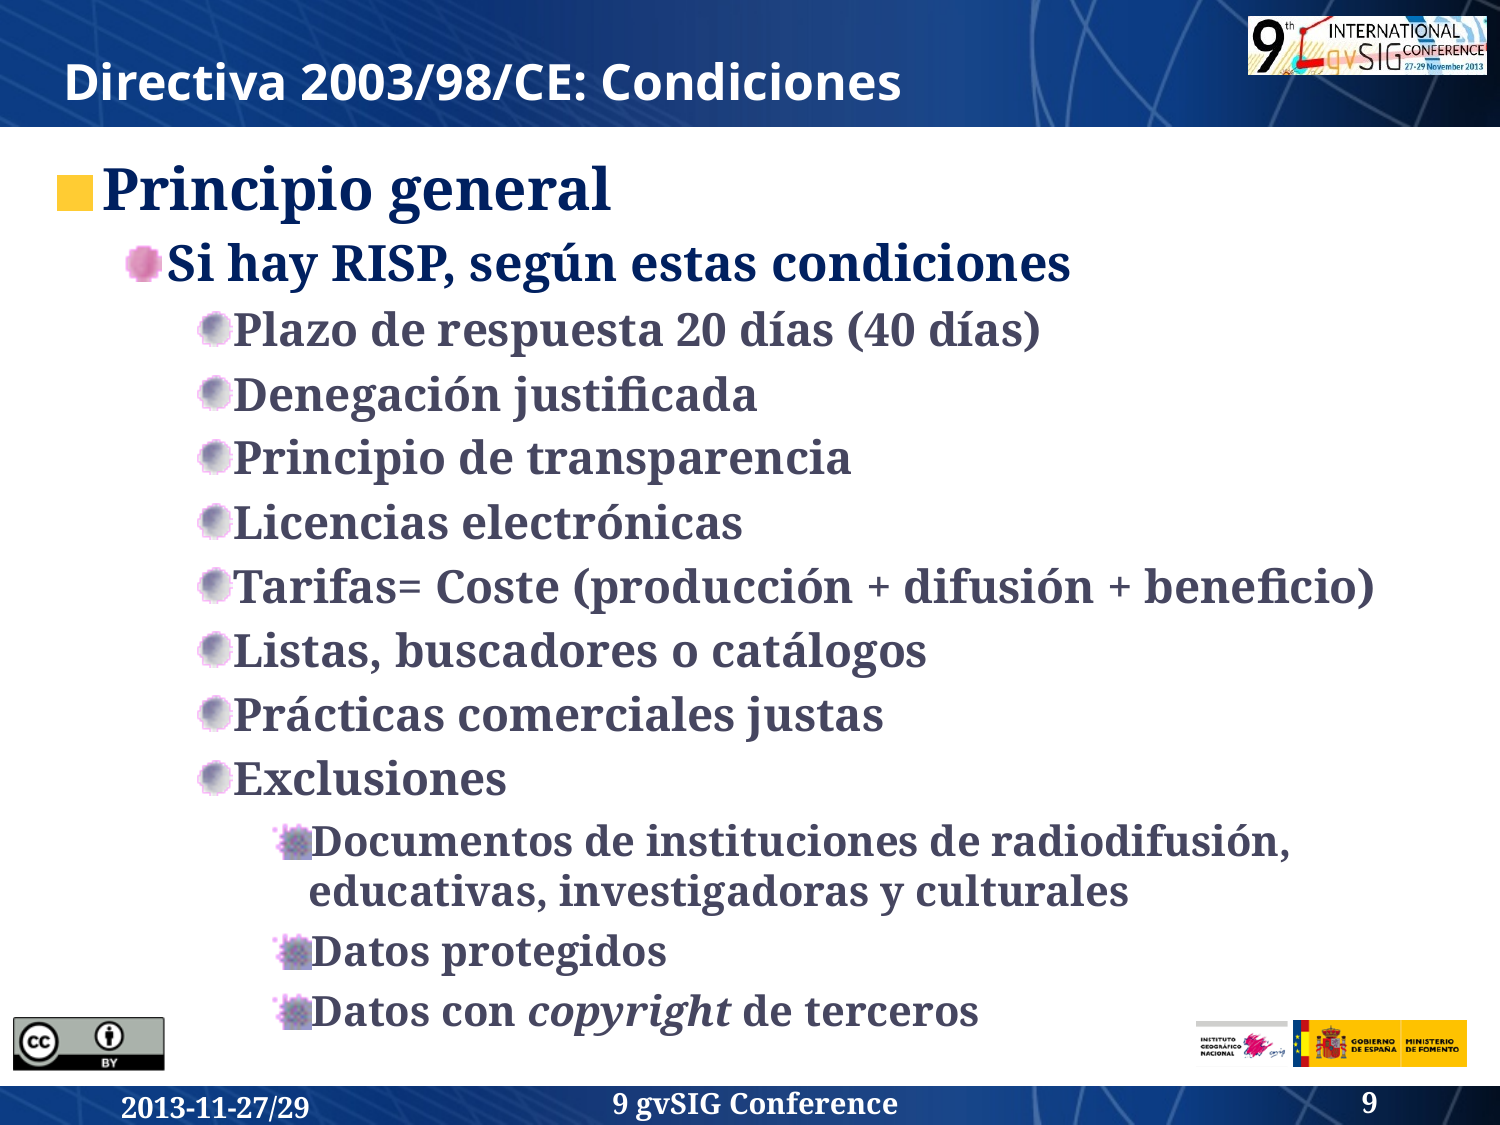

# Directiva 2003/98/CE: Condiciones
Principio general
Si hay RISP, según estas condiciones
Plazo de respuesta 20 días (40 días)
Denegación justificada
Principio de transparencia
Licencias electrónicas
Tarifas= Coste (producción + difusión + beneficio)
Listas, buscadores o catálogos
Prácticas comerciales justas
Exclusiones
Documentos de instituciones de radiodifusión, educativas, investigadoras y culturales
Datos protegidos
Datos con copyright de terceros